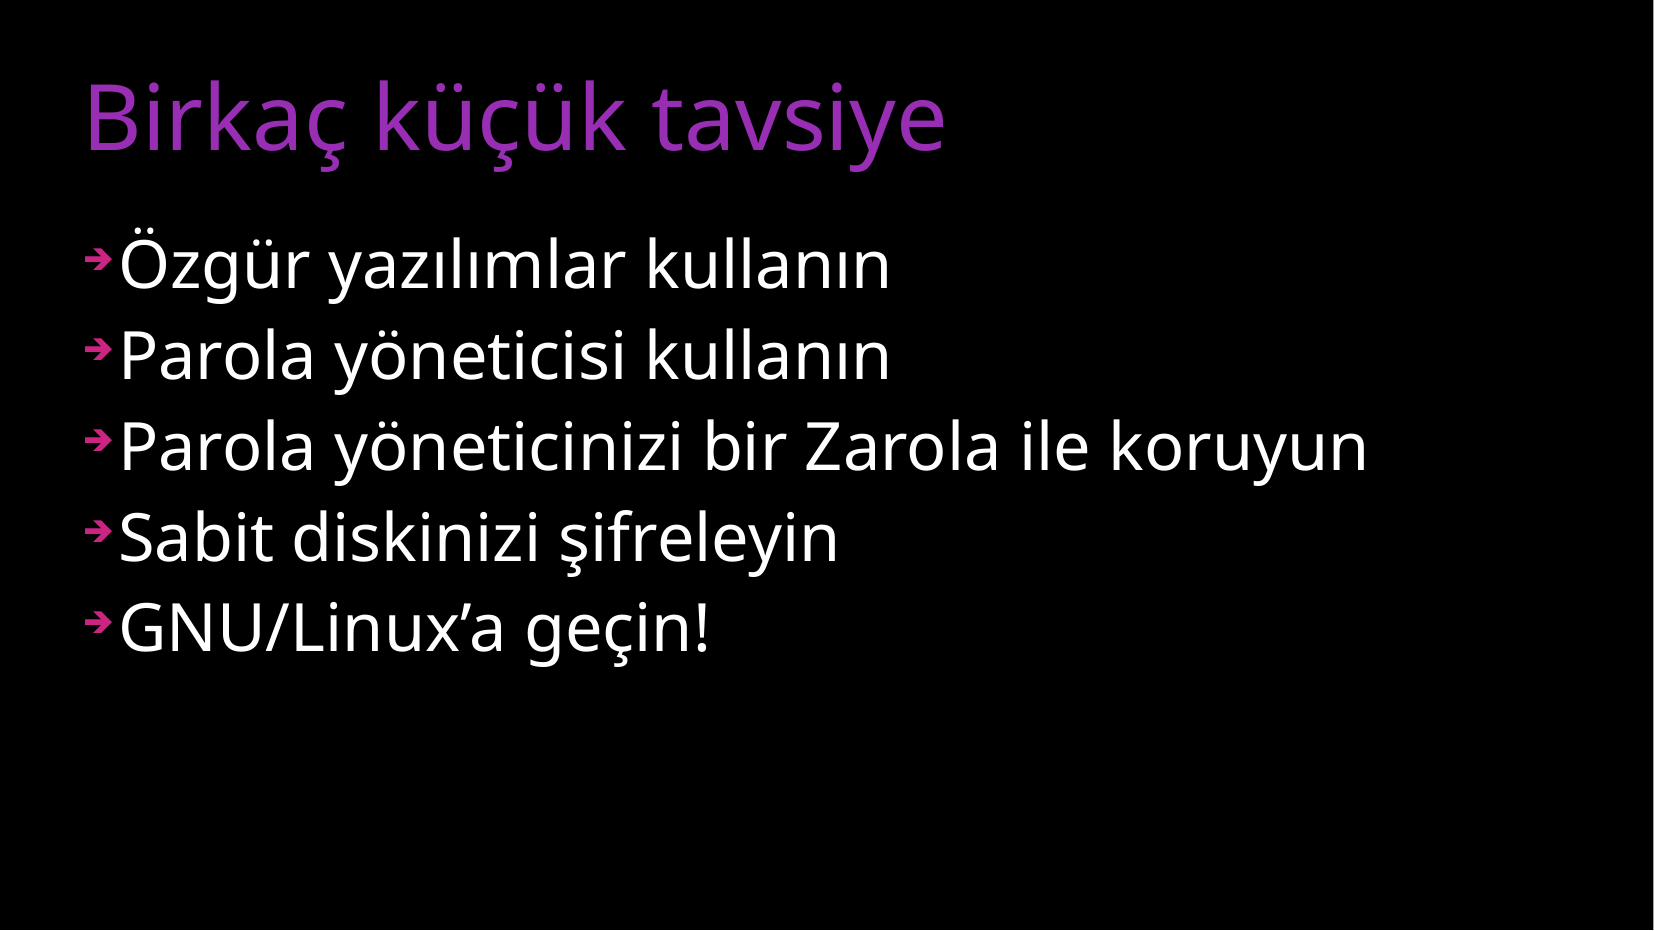

# Birkaç küçük tavsiye
Özgür yazılımlar kullanın
Parola yöneticisi kullanın
Parola yöneticinizi bir Zarola ile koruyun
Sabit diskinizi şifreleyin
GNU/Linux’a geçin!